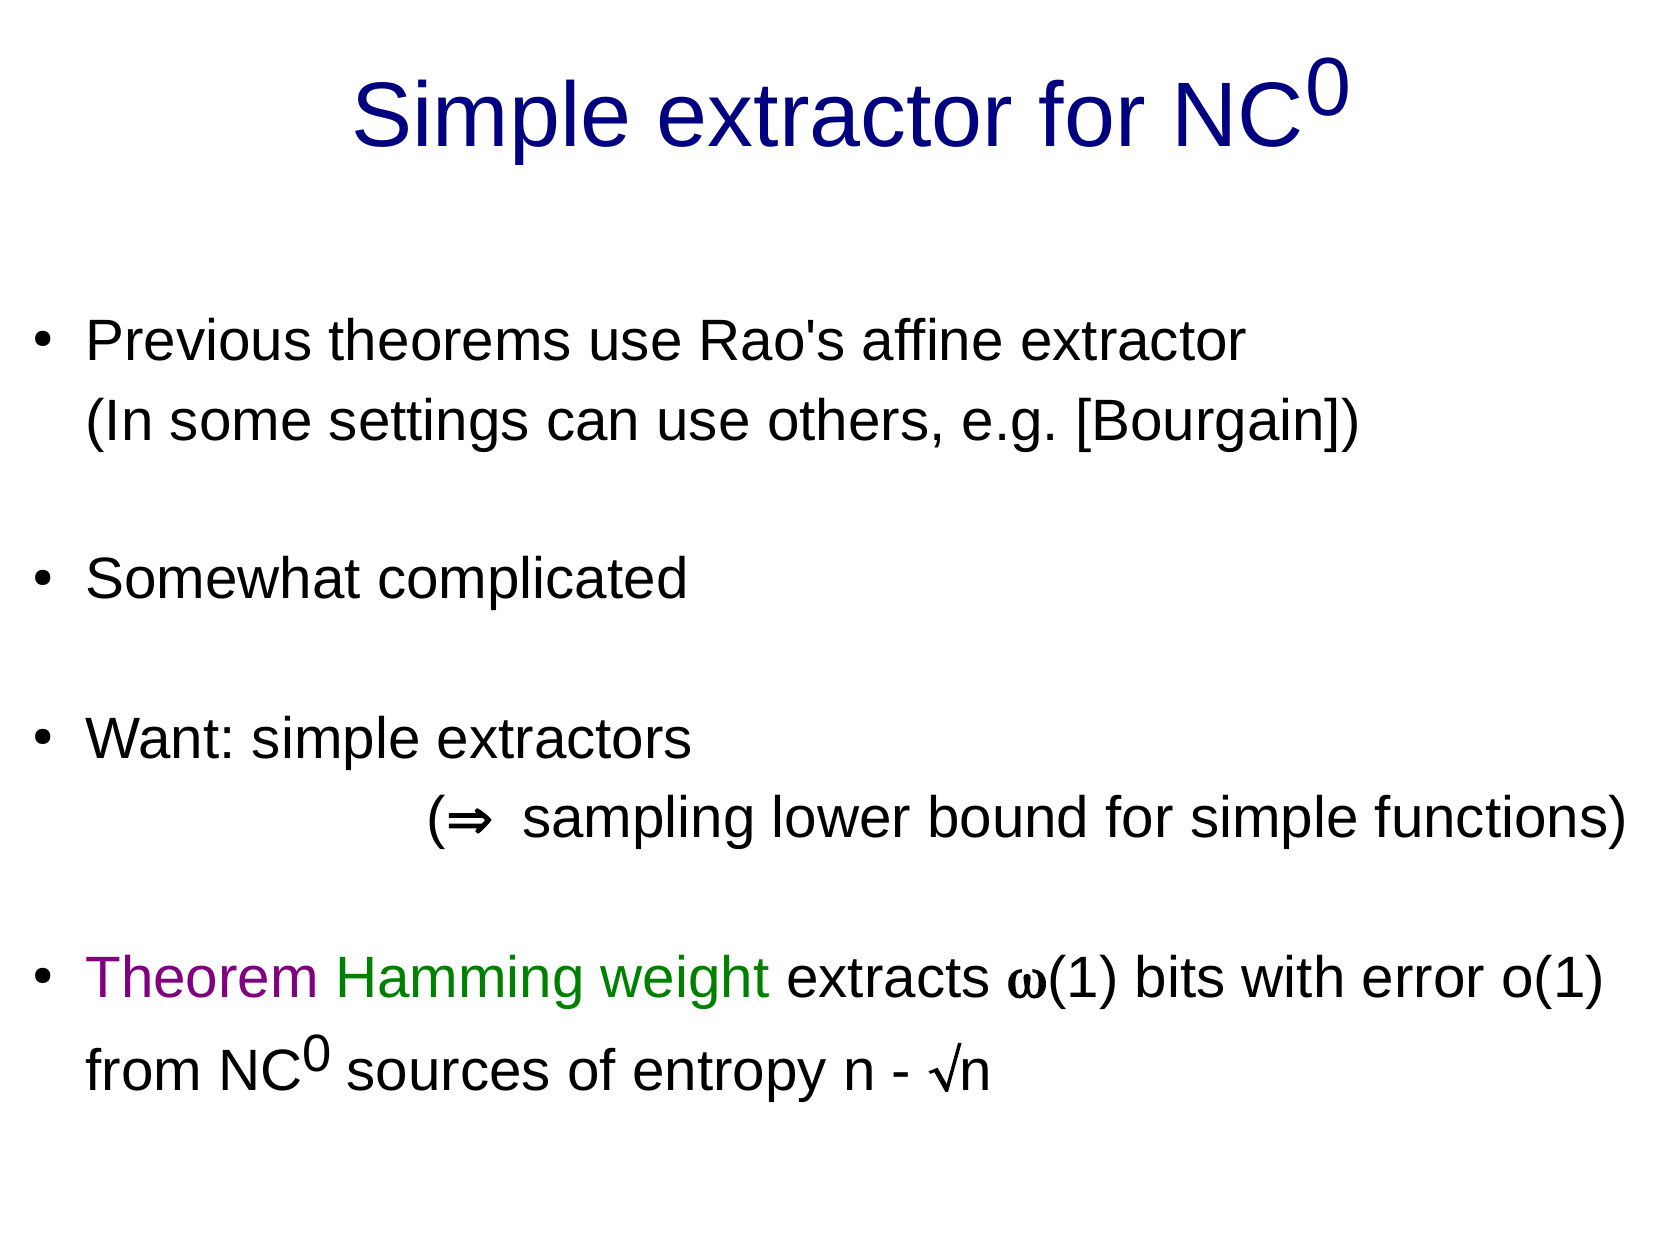

Simple extractor for NC0
# Previous theorems use Rao's affine extractor
(In some settings can use others, e.g. [Bourgain])
Somewhat complicated
Want: simple extractors
 ( sampling lower bound for simple functions)
Theorem Hamming weight extracts w(1) bits with error o(1)
from NC0 sources of entropy n - n